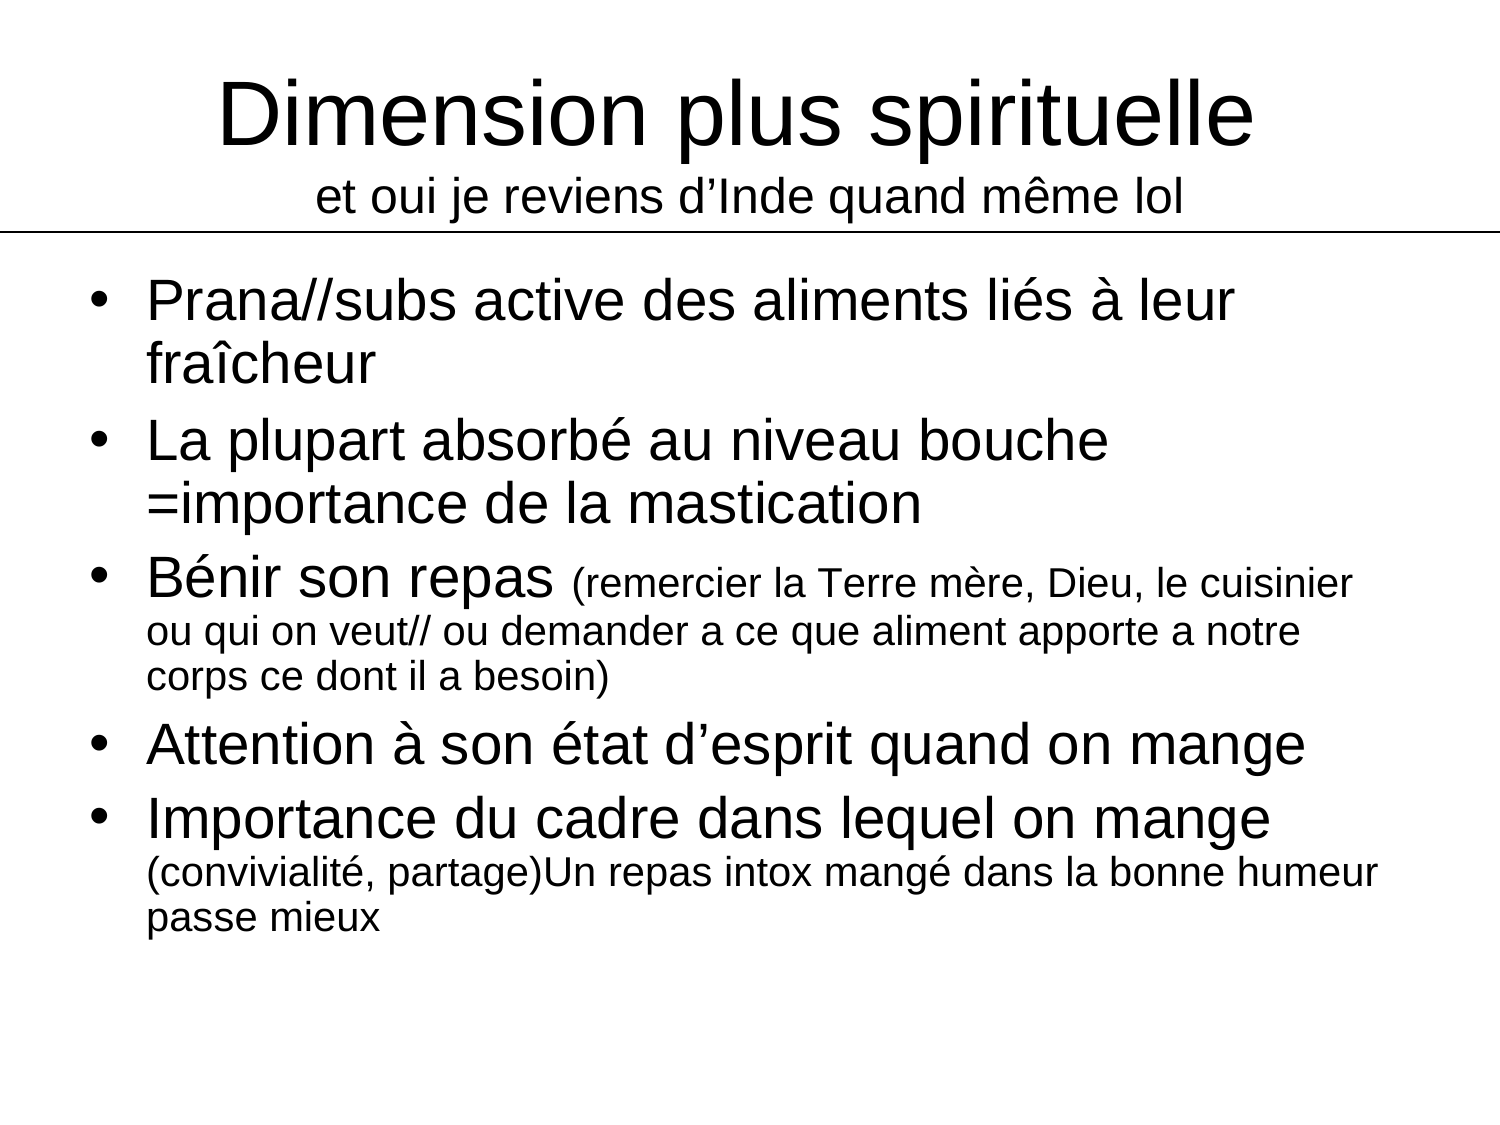

# Dimension plus spirituelle et oui je reviens d’Inde quand même lol
Prana//subs active des aliments liés à leur fraîcheur
La plupart absorbé au niveau bouche =importance de la mastication
Bénir son repas (remercier la Terre mère, Dieu, le cuisinier ou qui on veut// ou demander a ce que aliment apporte a notre corps ce dont il a besoin)
Attention à son état d’esprit quand on mange
Importance du cadre dans lequel on mange (convivialité, partage)Un repas intox mangé dans la bonne humeur passe mieux